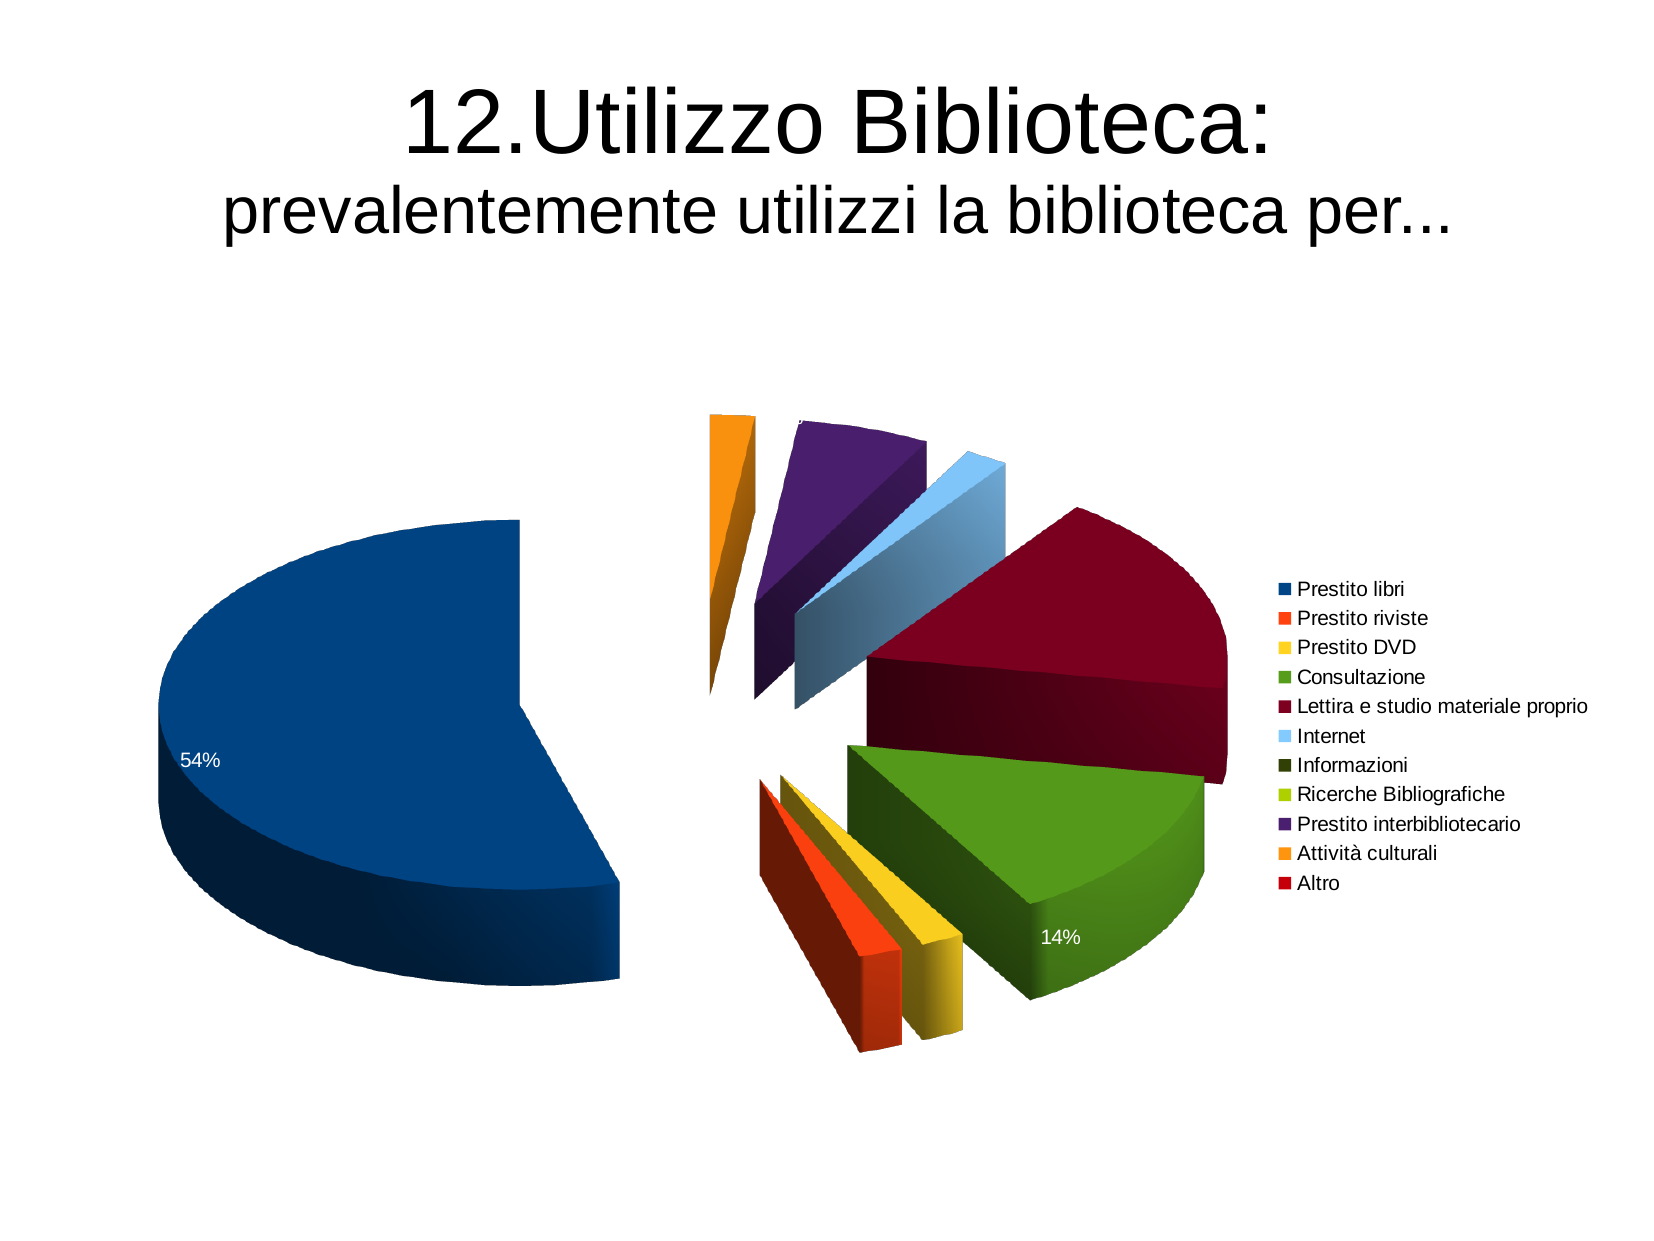

# 12.Utilizzo Biblioteca: prevalentemente utilizzi la biblioteca per...
[unsupported chart]